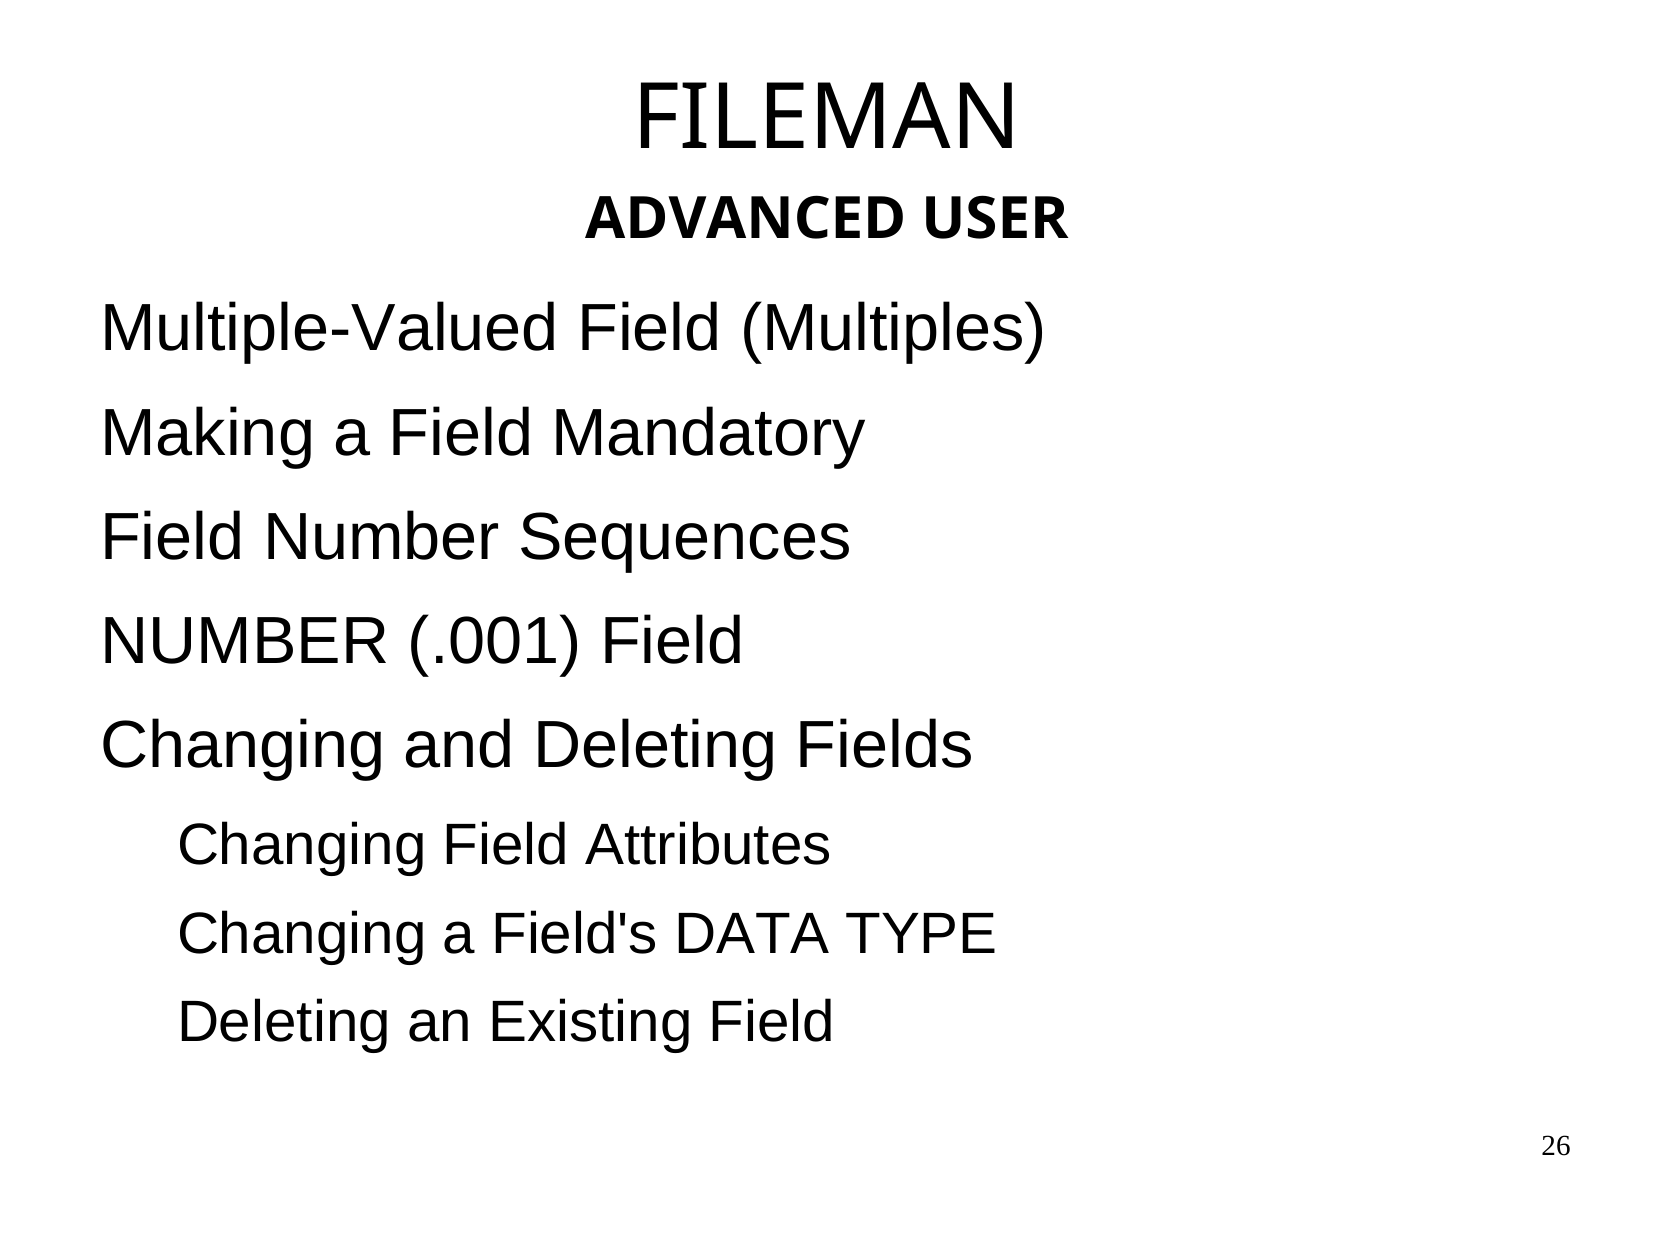

# FILEMAN ADVANCED USER
Multiple-Valued Field (Multiples)
Making a Field Mandatory
Field Number Sequences
NUMBER (.001) Field
Changing and Deleting Fields
Changing Field Attributes
Changing a Field's DATA TYPE
Deleting an Existing Field
26